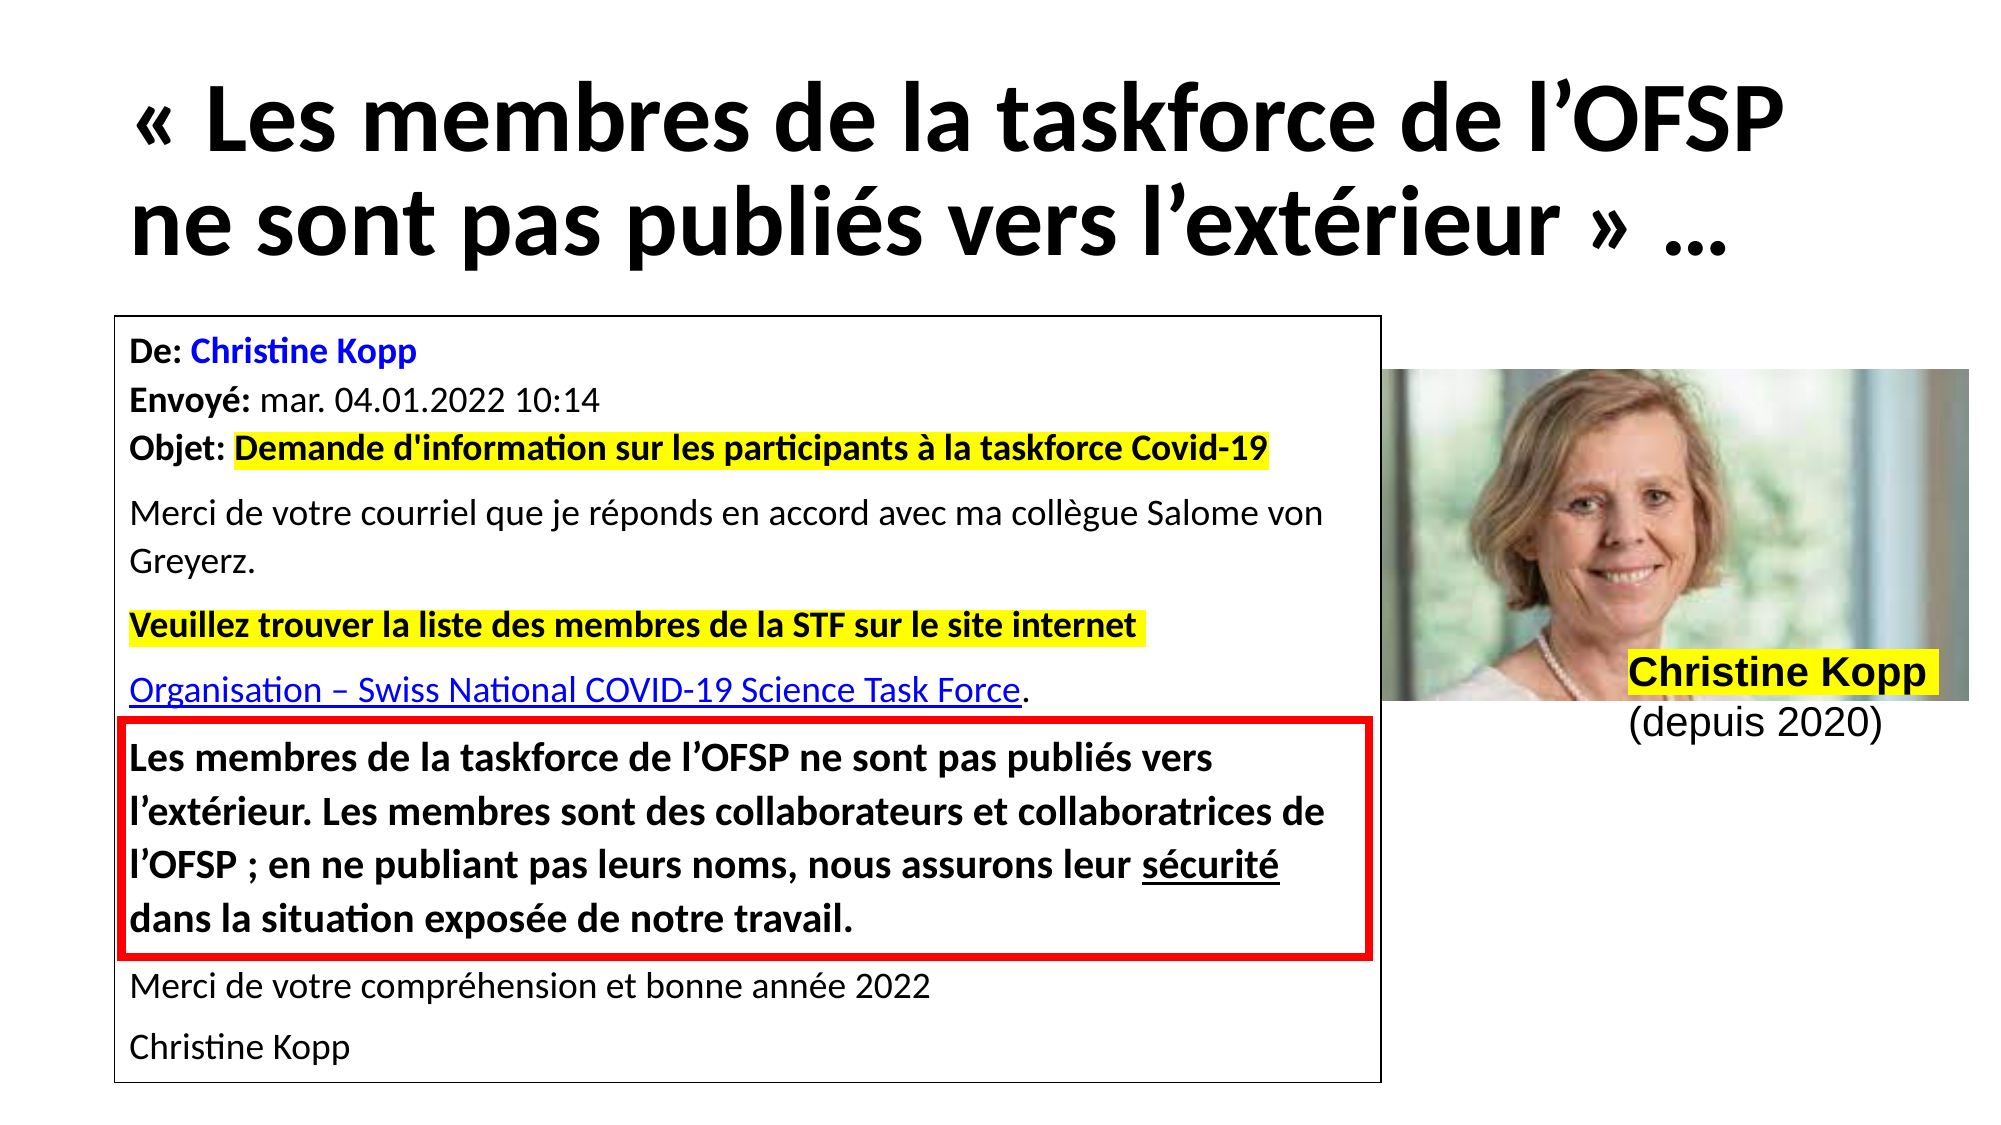

« Les membres de la taskforce de l’OFSP ne sont pas publiés vers l’extérieur » …
De: Christine Kopp
Envoyé: mar. 04.01.2022 10:14
Objet: Demande d'information sur les participants à la taskforce Covid-19
Merci de votre courriel que je réponds en accord avec ma collègue Salome von Greyerz.
Veuillez trouver la liste des membres de la STF sur le site internet
Organisation – Swiss National COVID-19 Science Task Force.
Les membres de la taskforce de l’OFSP ne sont pas publiés vers l’extérieur. Les membres sont des collaborateurs et collaboratrices de l’OFSP ; en ne publiant pas leurs noms, nous assurons leur sécurité dans la situation exposée de notre travail.
Merci de votre compréhension et bonne année 2022
Christine Kopp
Christine Kopp
(depuis 2020)